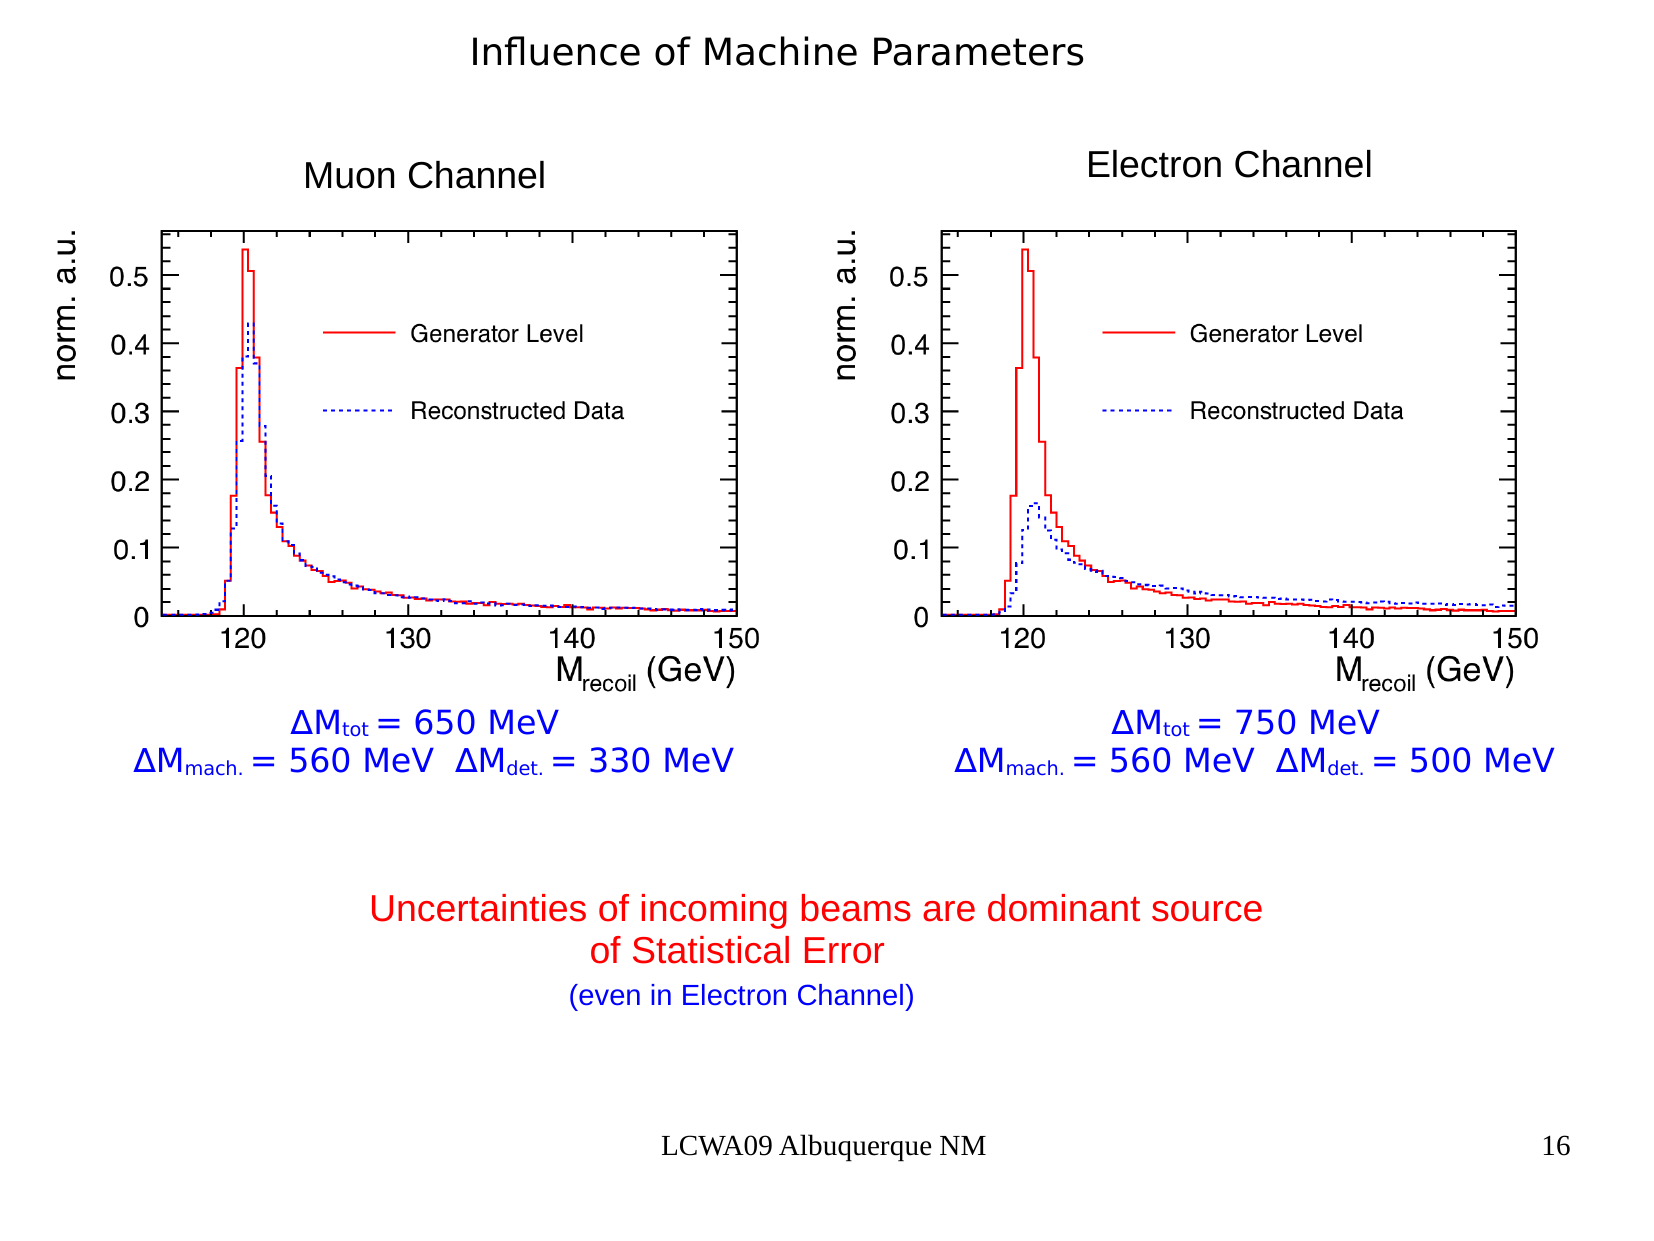

Influence of Machine Parameters
Electron Channel
Muon Channel
 ∆Mtot = 650 MeV
∆Mmach. = 560 MeV ∆Mdet. = 330 MeV
 ∆Mtot = 750 MeV
∆Mmach. = 560 MeV ∆Mdet. = 500 MeV
Uncertainties of incoming beams are dominant source
 of Statistical Error
 (even in Electron Channel)
LCWA09 albuquerque NM
16